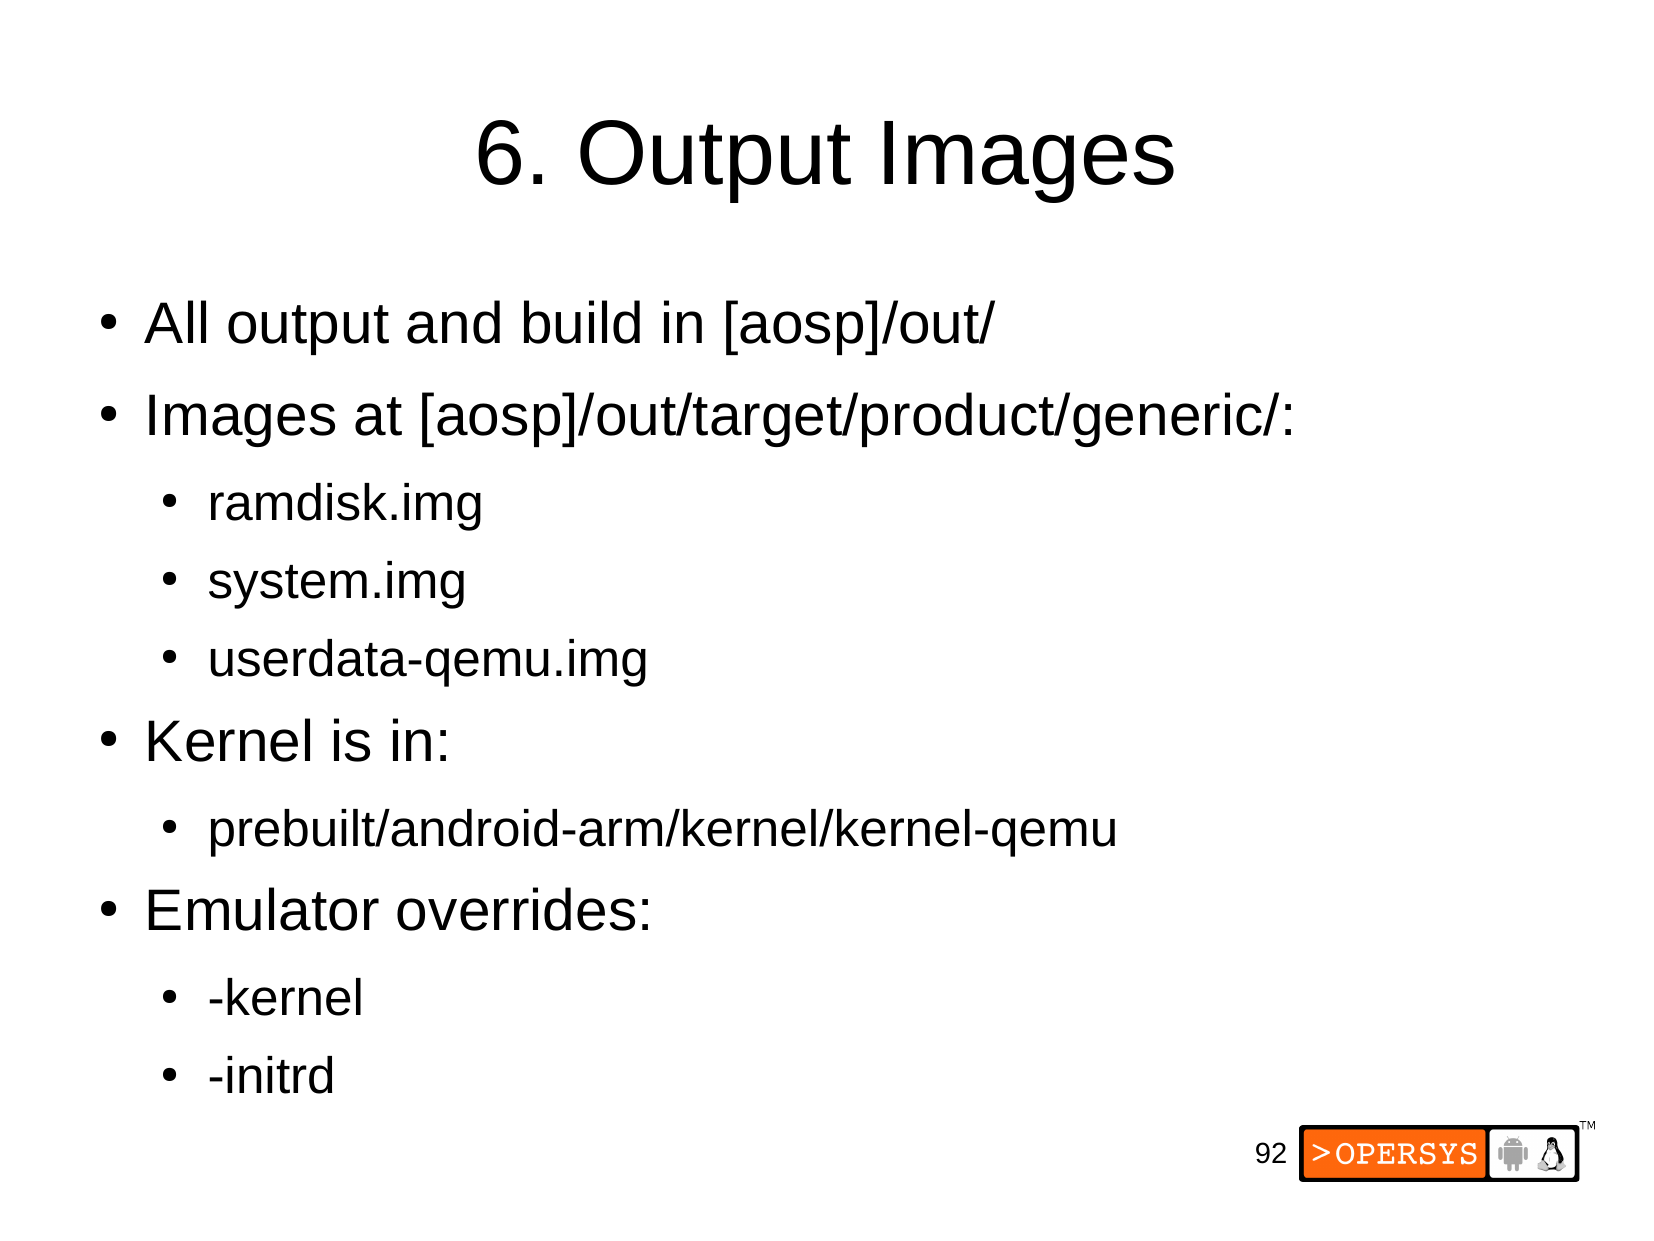

# 6. Output Images
All output and build in [aosp]/out/
Images at [aosp]/out/target/product/generic/:
ramdisk.img
system.img
userdata-qemu.img
Kernel is in:
prebuilt/android-arm/kernel/kernel-qemu
Emulator overrides:
-kernel
-initrd